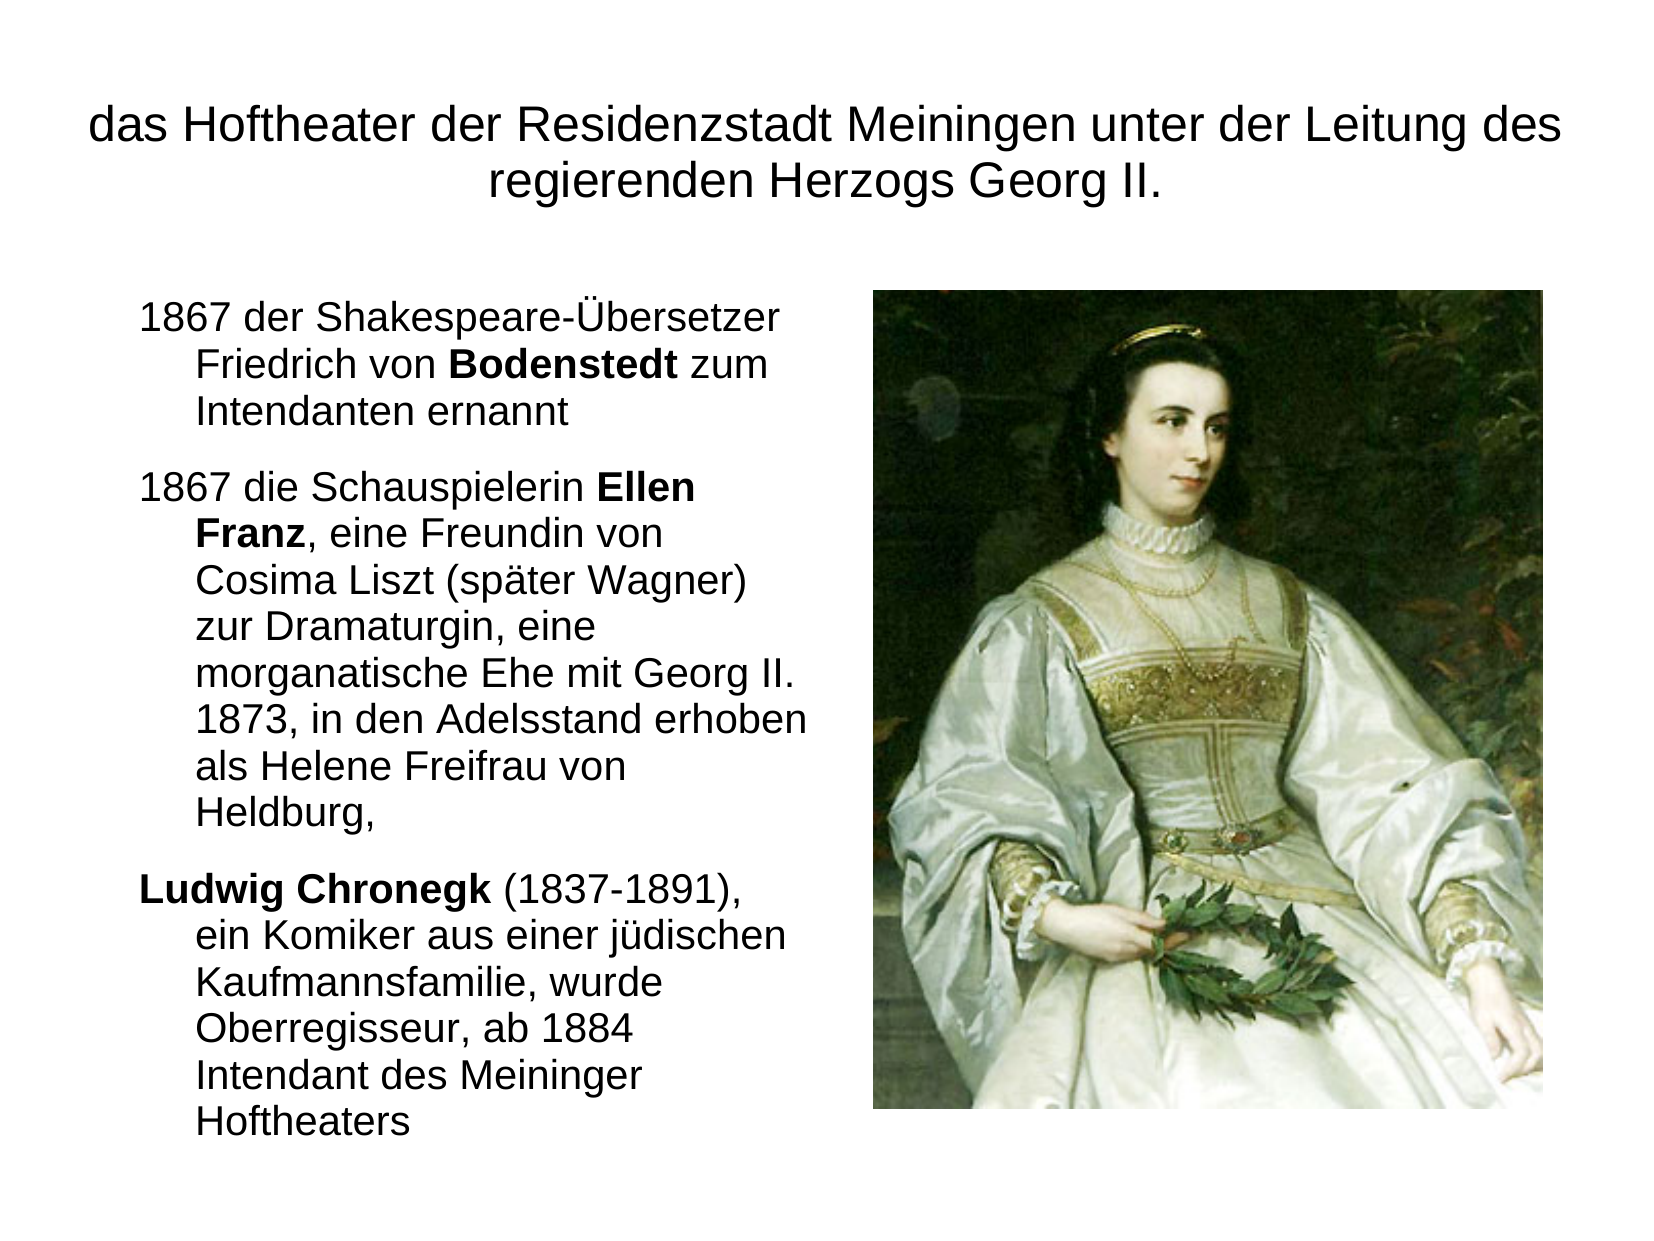

# das Hoftheater der Residenzstadt Meiningen unter der Leitung des regierenden Herzogs Georg II.
1867 der Shakespeare-Übersetzer Friedrich von Bodenstedt zum Intendanten ernannt
1867 die Schauspielerin Ellen Franz, eine Freundin von Cosima Liszt (später Wagner) zur Dramaturgin, eine morganatische Ehe mit Georg II. 1873, in den Adelsstand erhoben als Helene Freifrau von Heldburg,
Ludwig Chronegk (1837-1891), ein Komiker aus einer jüdischen Kaufmannsfamilie, wurde Oberregisseur, ab 1884 Intendant des Meininger Hoftheaters